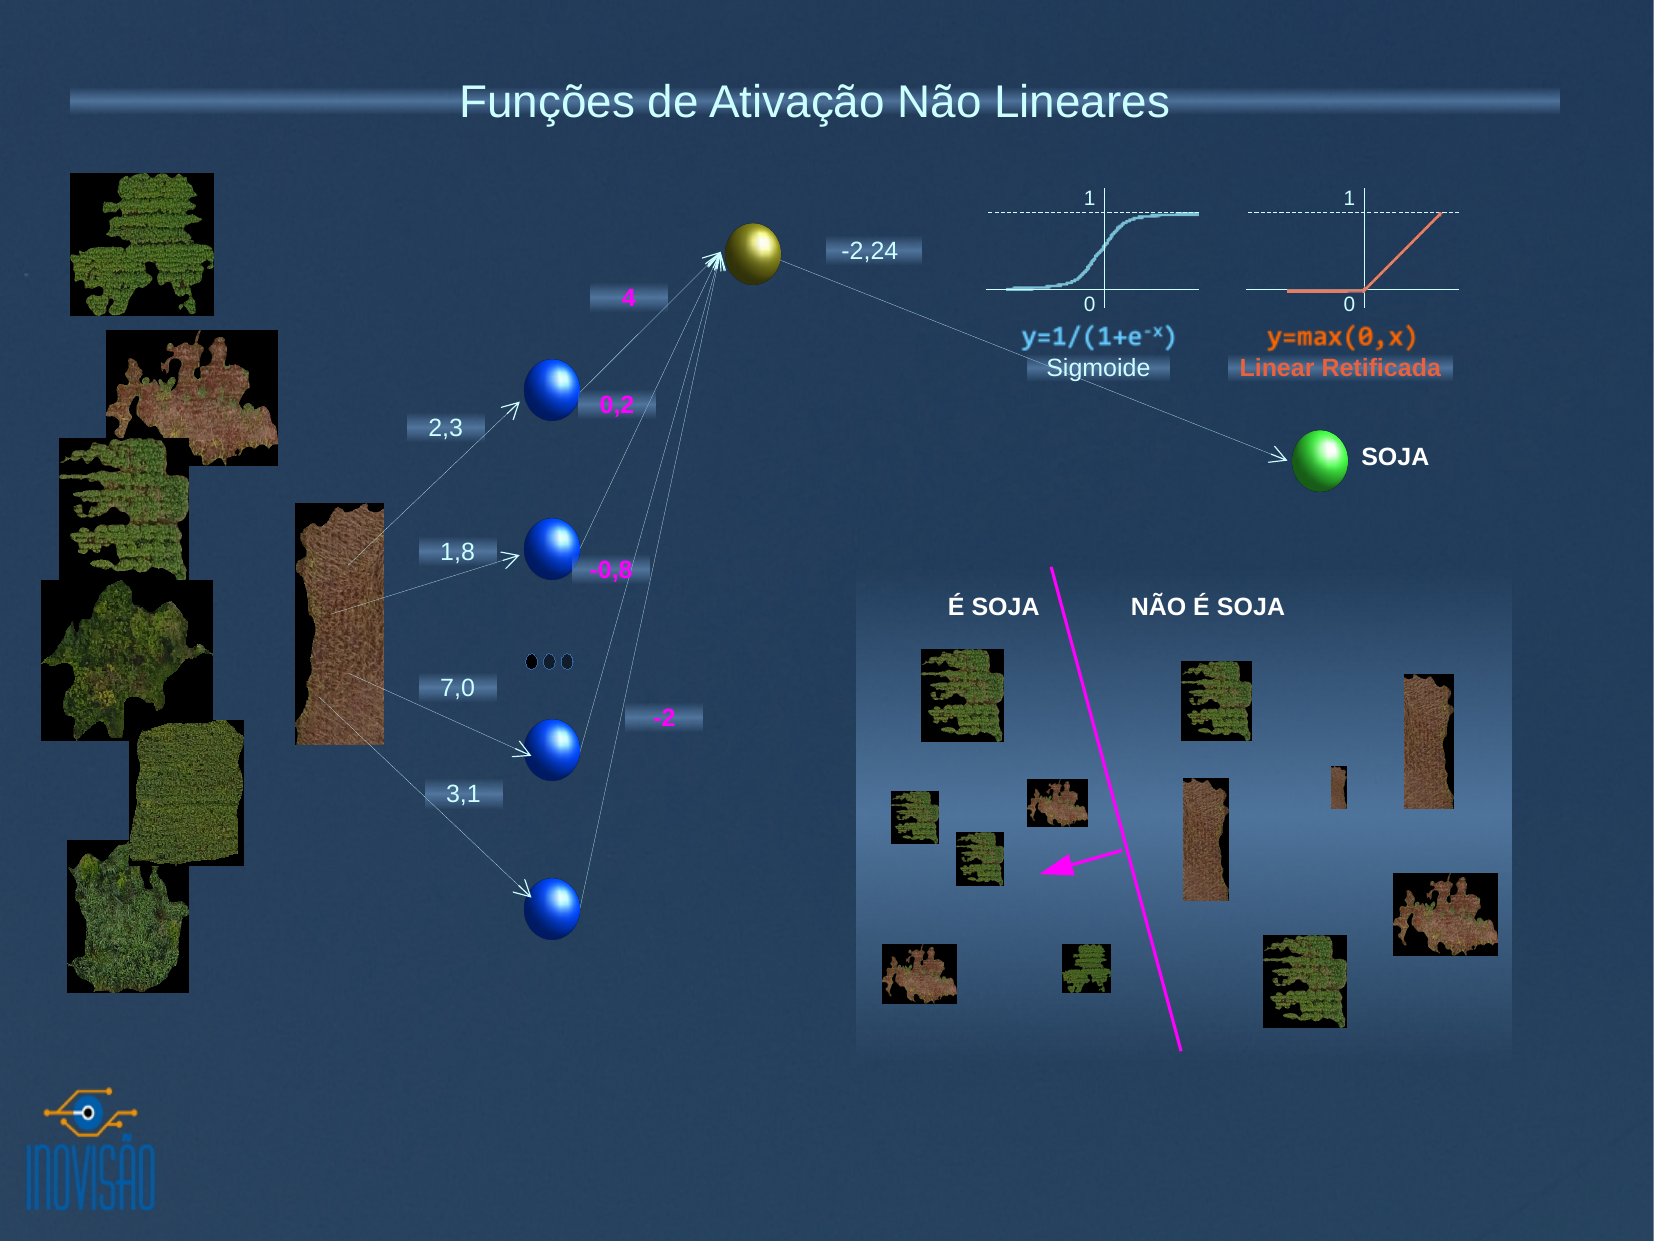

Funções de Ativação Não Lineares
1
1
-2,24
4
0
0
Sigmoide
Linear Retificada
0,2
2,3
SOJA
1,8
-0,8
É SOJA
NÃO É SOJA
7,0
-2
3,1